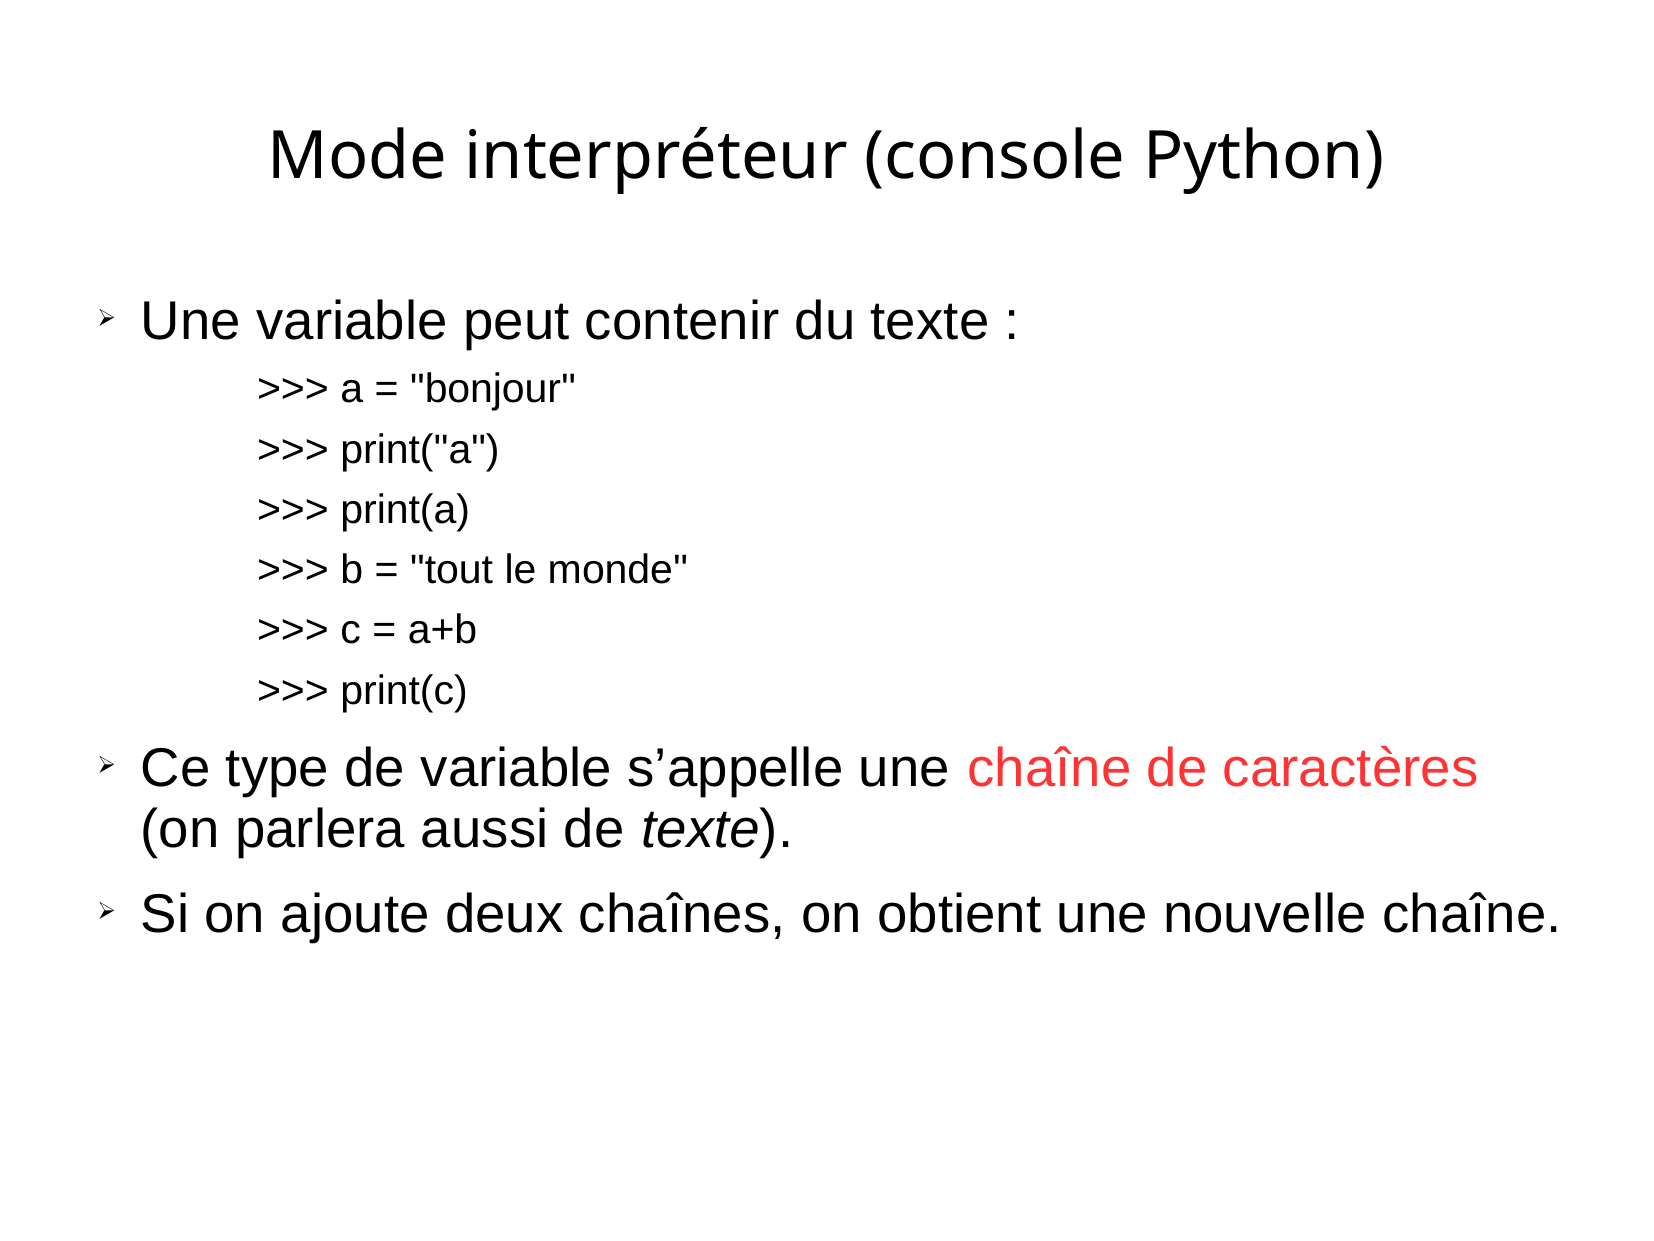

# Mode interpréteur (console Python)
Une variable peut contenir du texte :
>>> a = "bonjour"
>>> print("a")
>>> print(a)
>>> b = "tout le monde"
>>> c = a+b
>>> print(c)
Ce type de variable s’appelle une chaîne de caractères (on parlera aussi de texte).
Si on ajoute deux chaînes, on obtient une nouvelle chaîne.